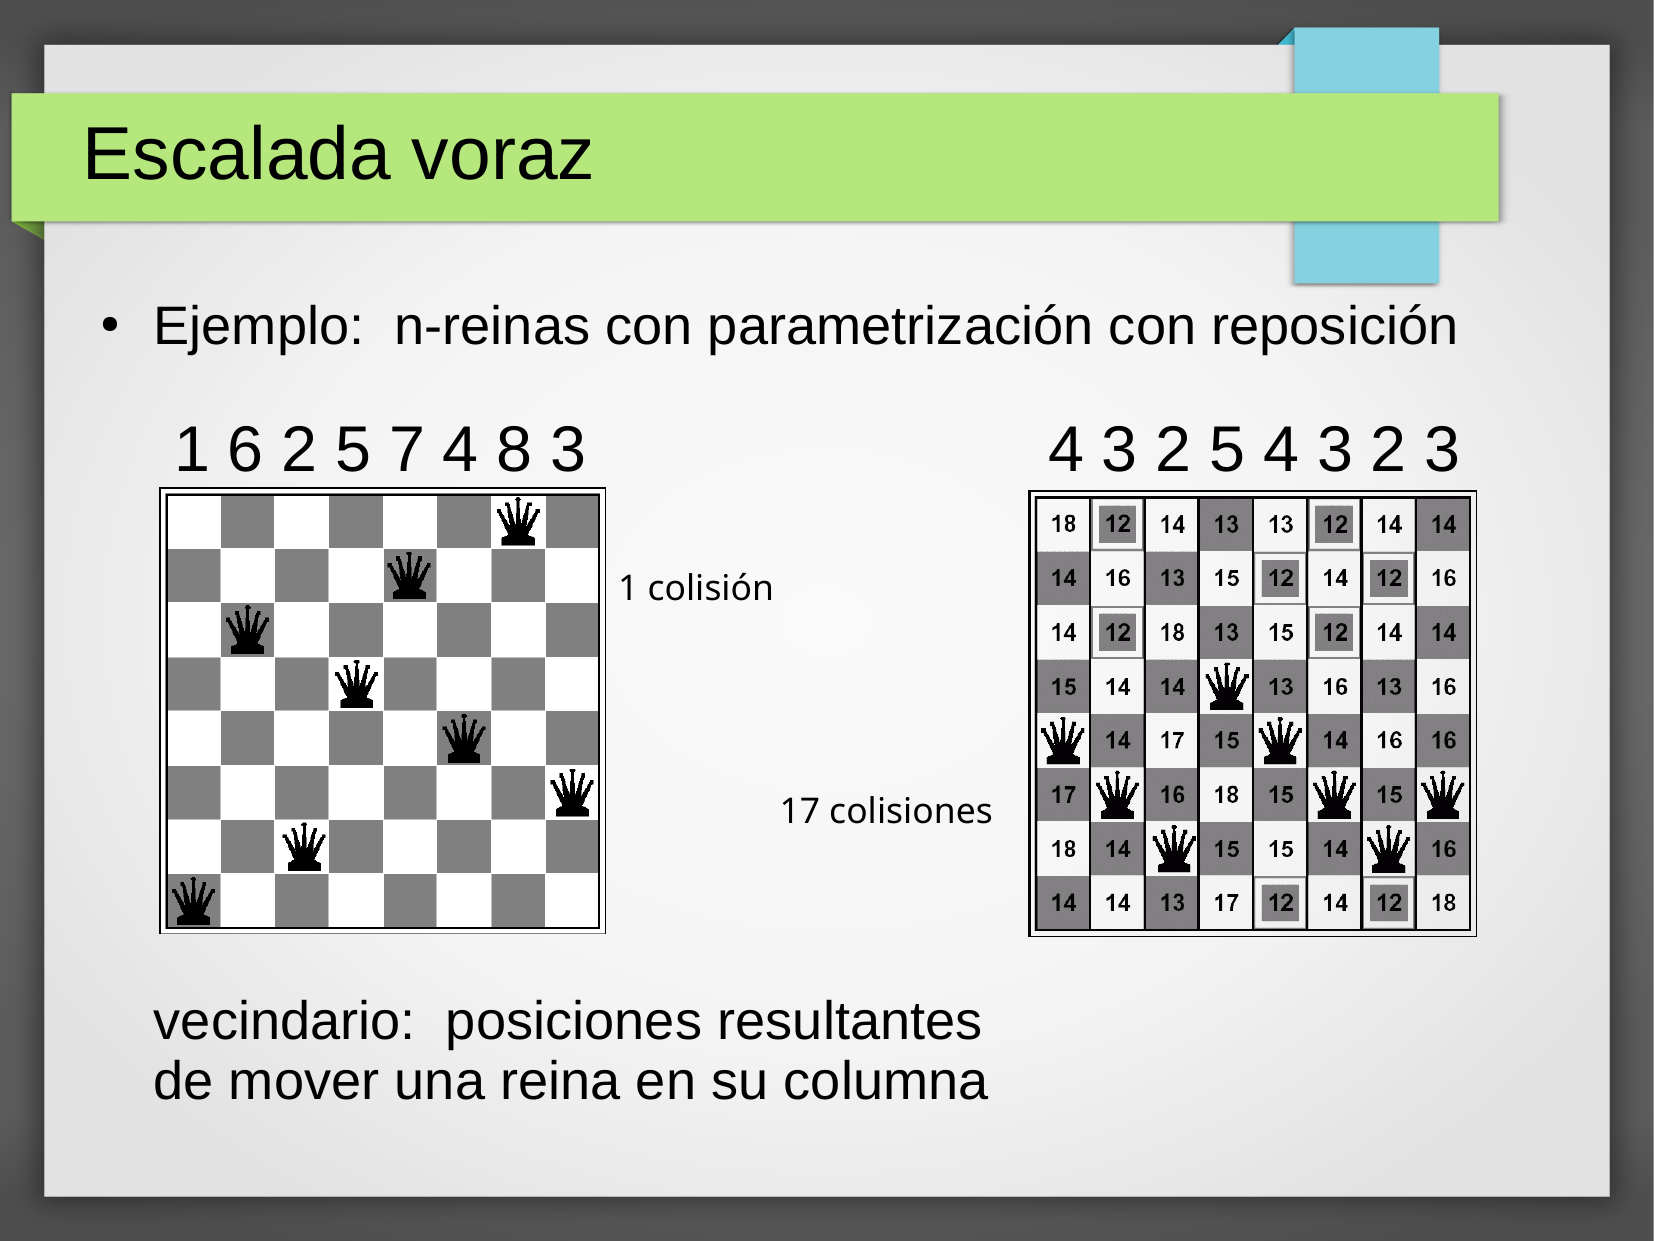

# Escalada voraz
Ejemplo: n-reinas con parametrización con reposición
vecindario: posiciones resultantes
de mover una reina en su columna
1 6 2 5 7 4 8 3
4 3 2 5 4 3 2 3
1 colisión
17 colisiones